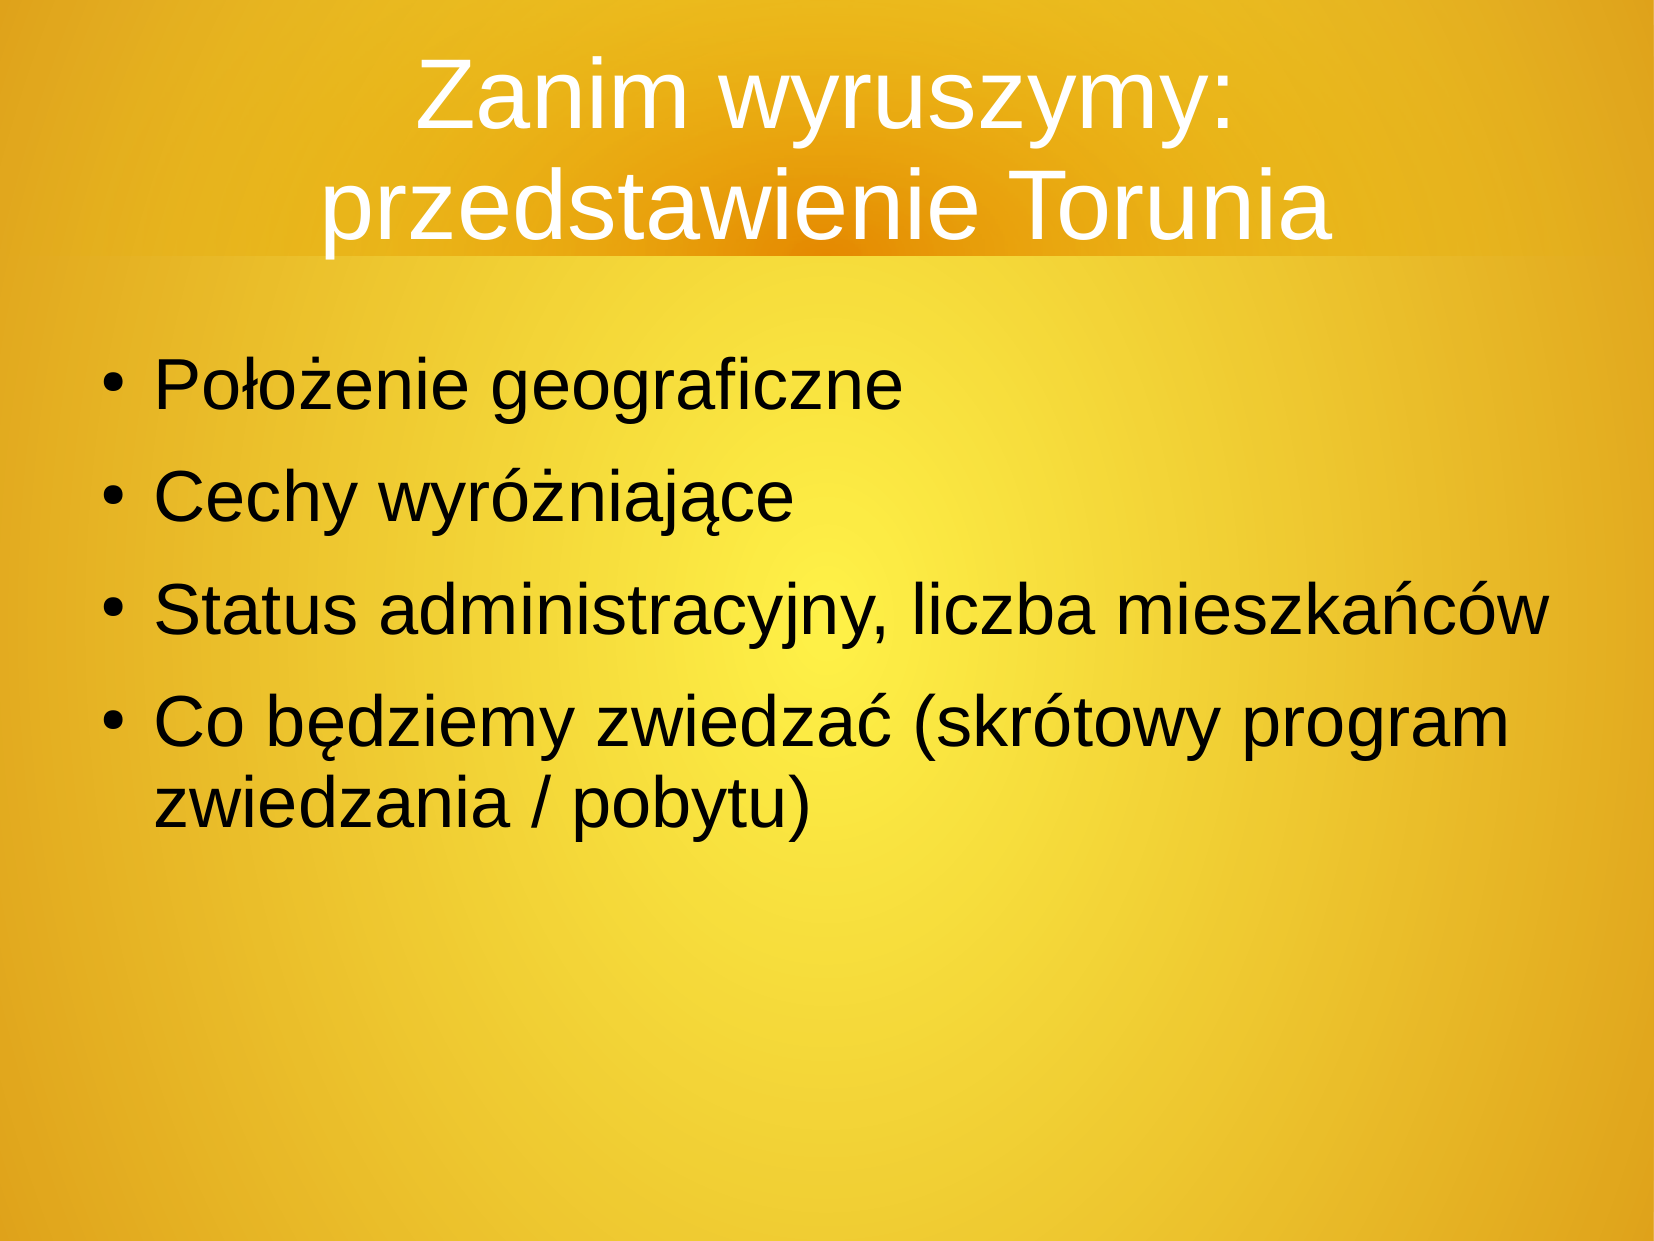

# Zanim wyruszymy: przedstawienie Torunia
Położenie geograficzne
Cechy wyróżniające
Status administracyjny, liczba mieszkańców
Co będziemy zwiedzać (skrótowy program zwiedzania / pobytu)